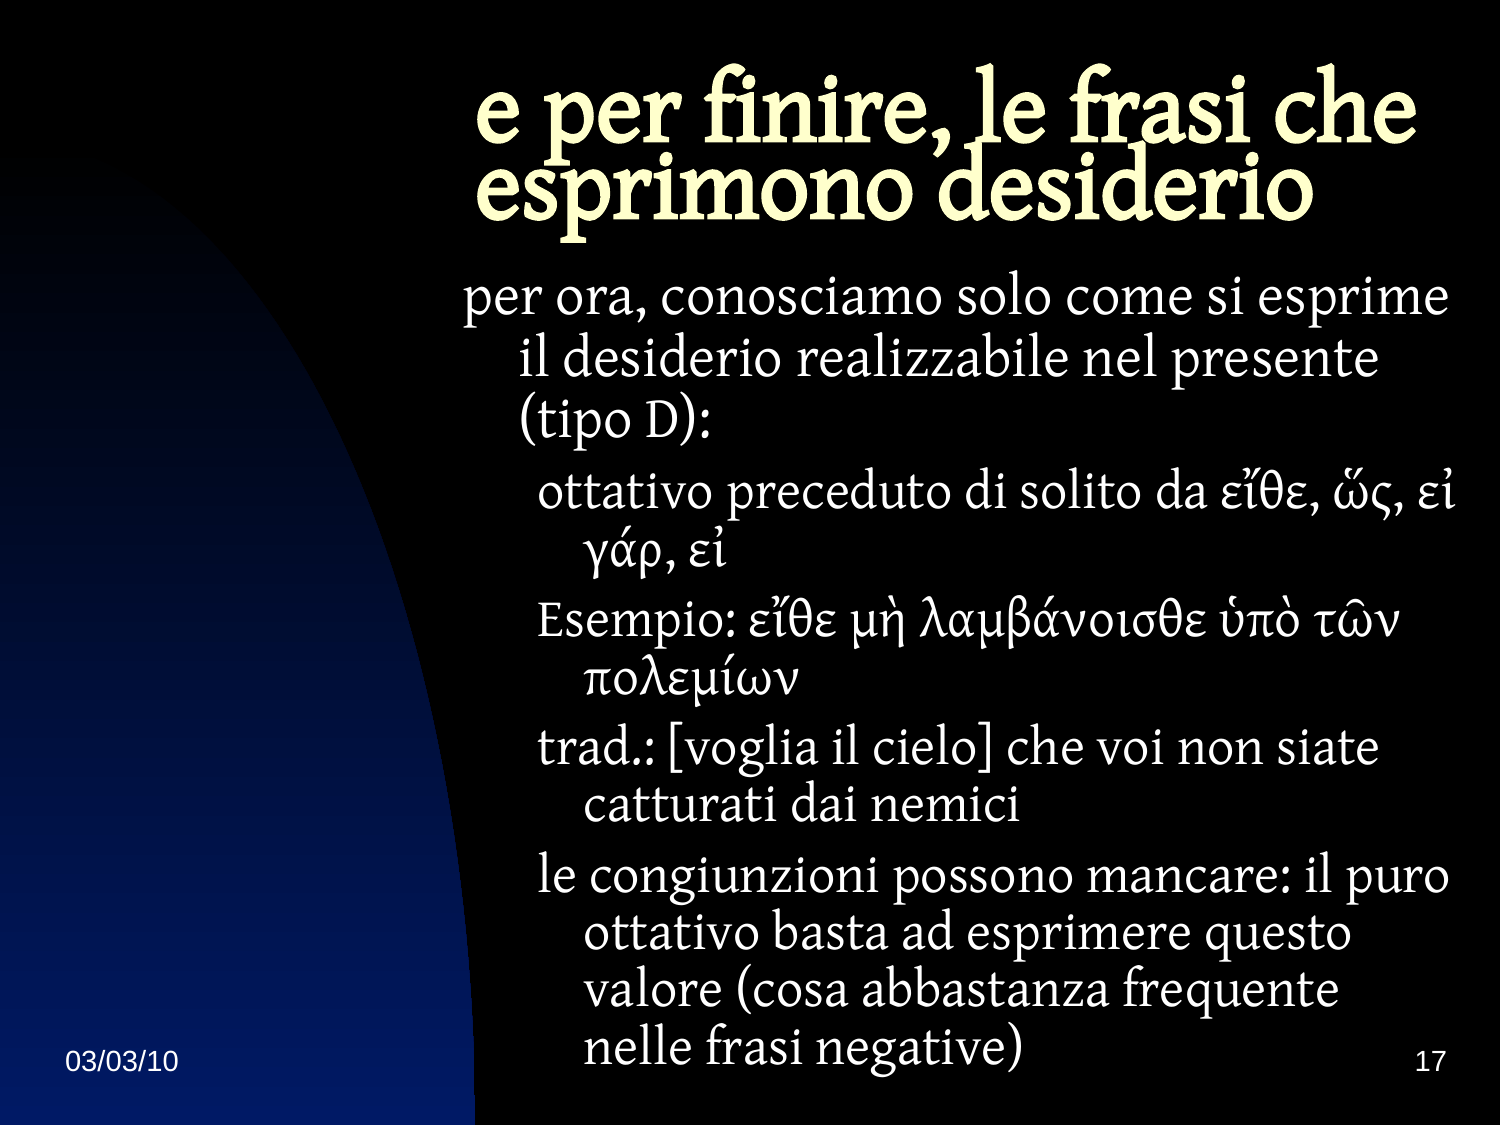

e per finire, le frasi che esprimono desiderio
# per ora, conosciamo solo come si esprime il desiderio realizzabile nel presente (tipo D):
ottativo preceduto di solito da εἴθε, ὥς, εἰ γάρ, εἰ
Esempio: εἴθε μὴ λαμβάνοισθε ὑπὸ τῶν πολεμίων
trad.: [voglia il cielo] che voi non siate catturati dai nemici
le congiunzioni possono mancare: il puro ottativo basta ad esprimere questo valore (cosa abbastanza frequente nelle frasi negative)
17